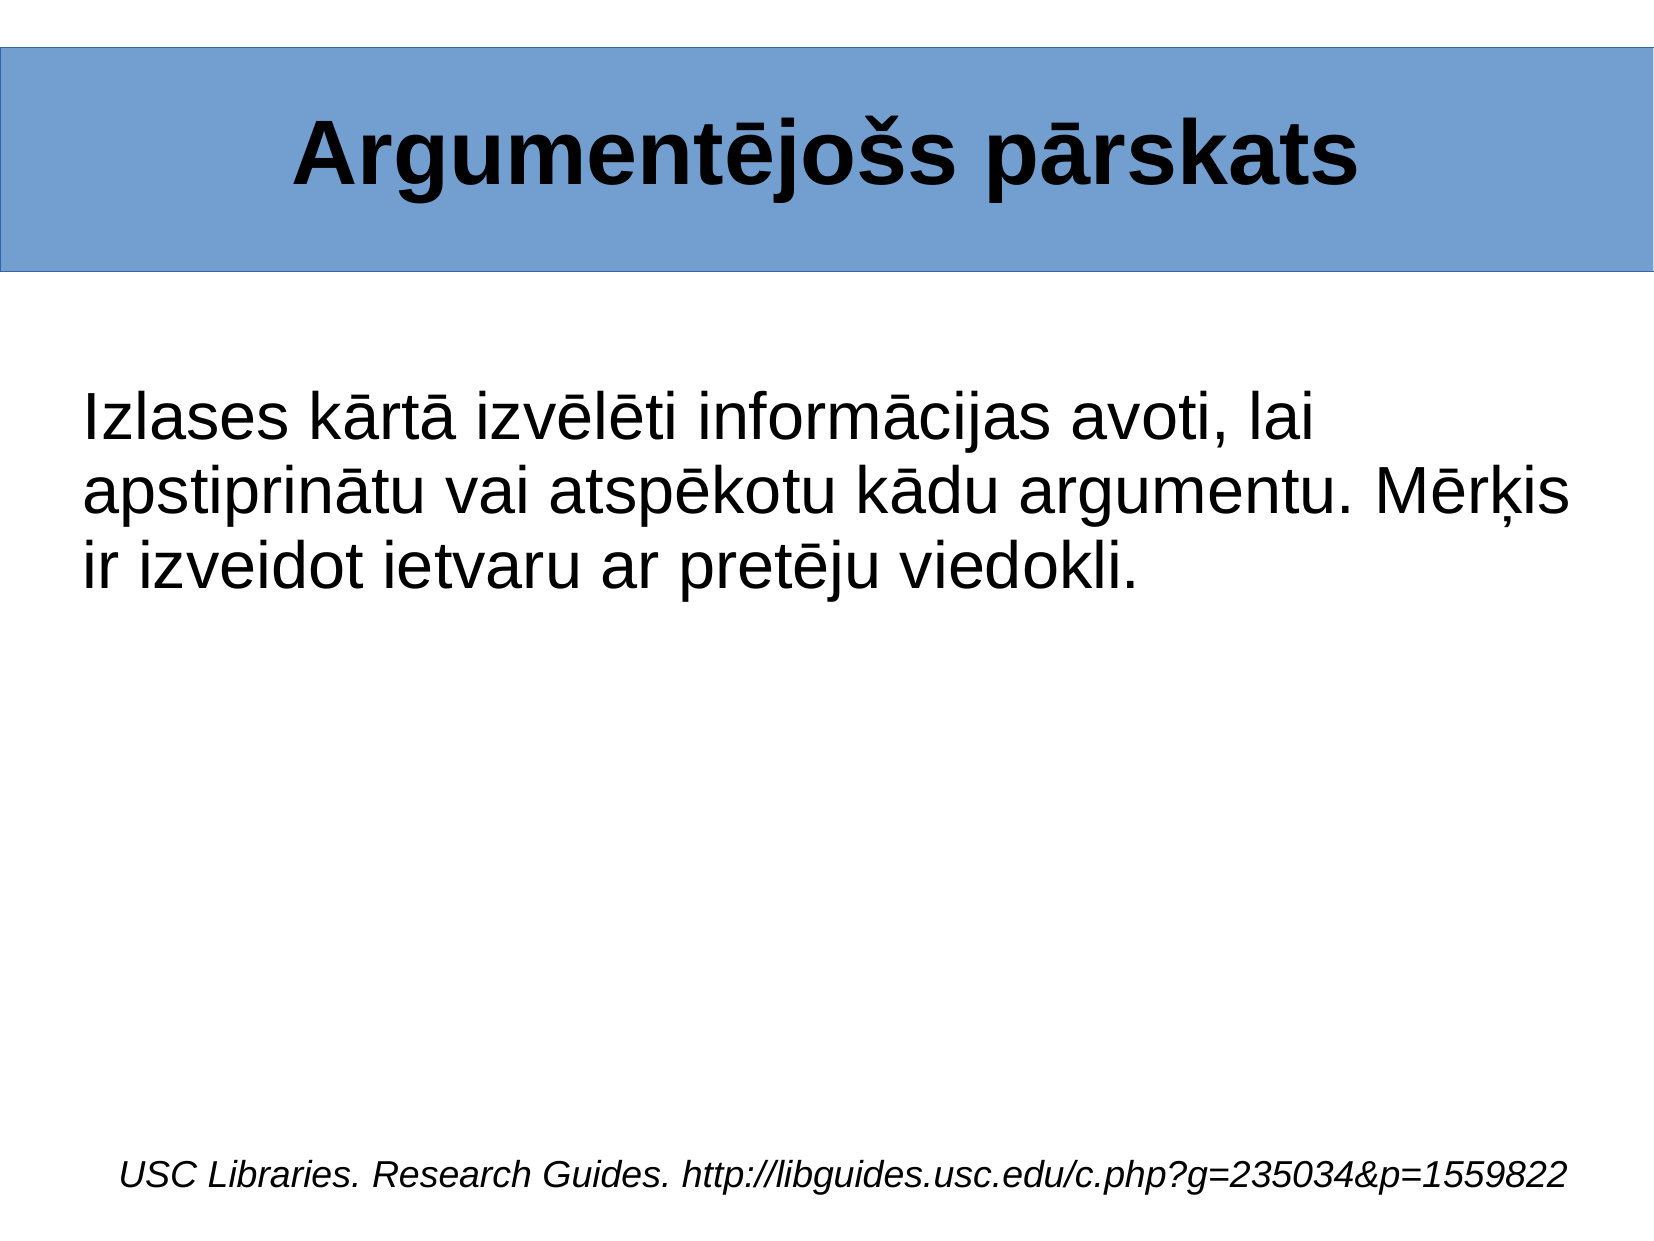

# Argumentējošs pārskats
Izlases kārtā izvēlēti informācijas avoti, lai apstiprinātu vai atspēkotu kādu argumentu. Mērķis ir izveidot ietvaru ar pretēju viedokli.
USC Libraries. Research Guides. http://libguides.usc.edu/c.php?g=235034&p=1559822